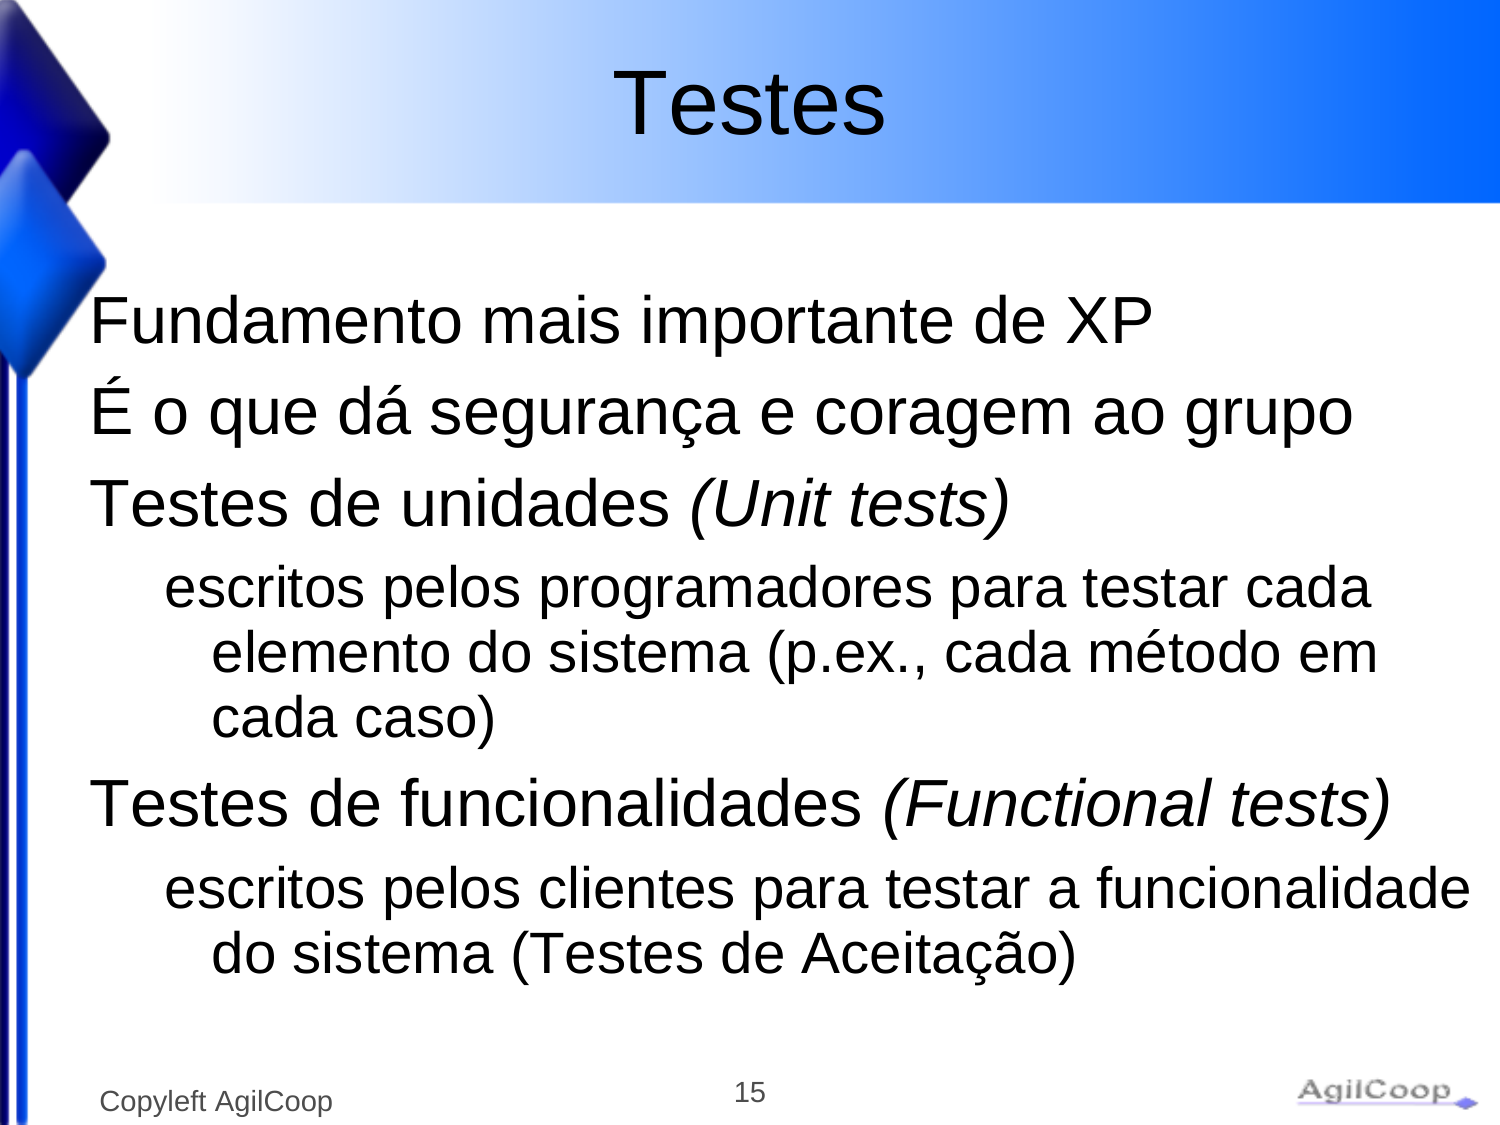

# Testes
Fundamento mais importante de XP
É o que dá segurança e coragem ao grupo
Testes de unidades (Unit tests)
escritos pelos programadores para testar cada elemento do sistema (p.ex., cada método em cada caso)
Testes de funcionalidades (Functional tests)
escritos pelos clientes para testar a funcionalidade do sistema (Testes de Aceitação)
15